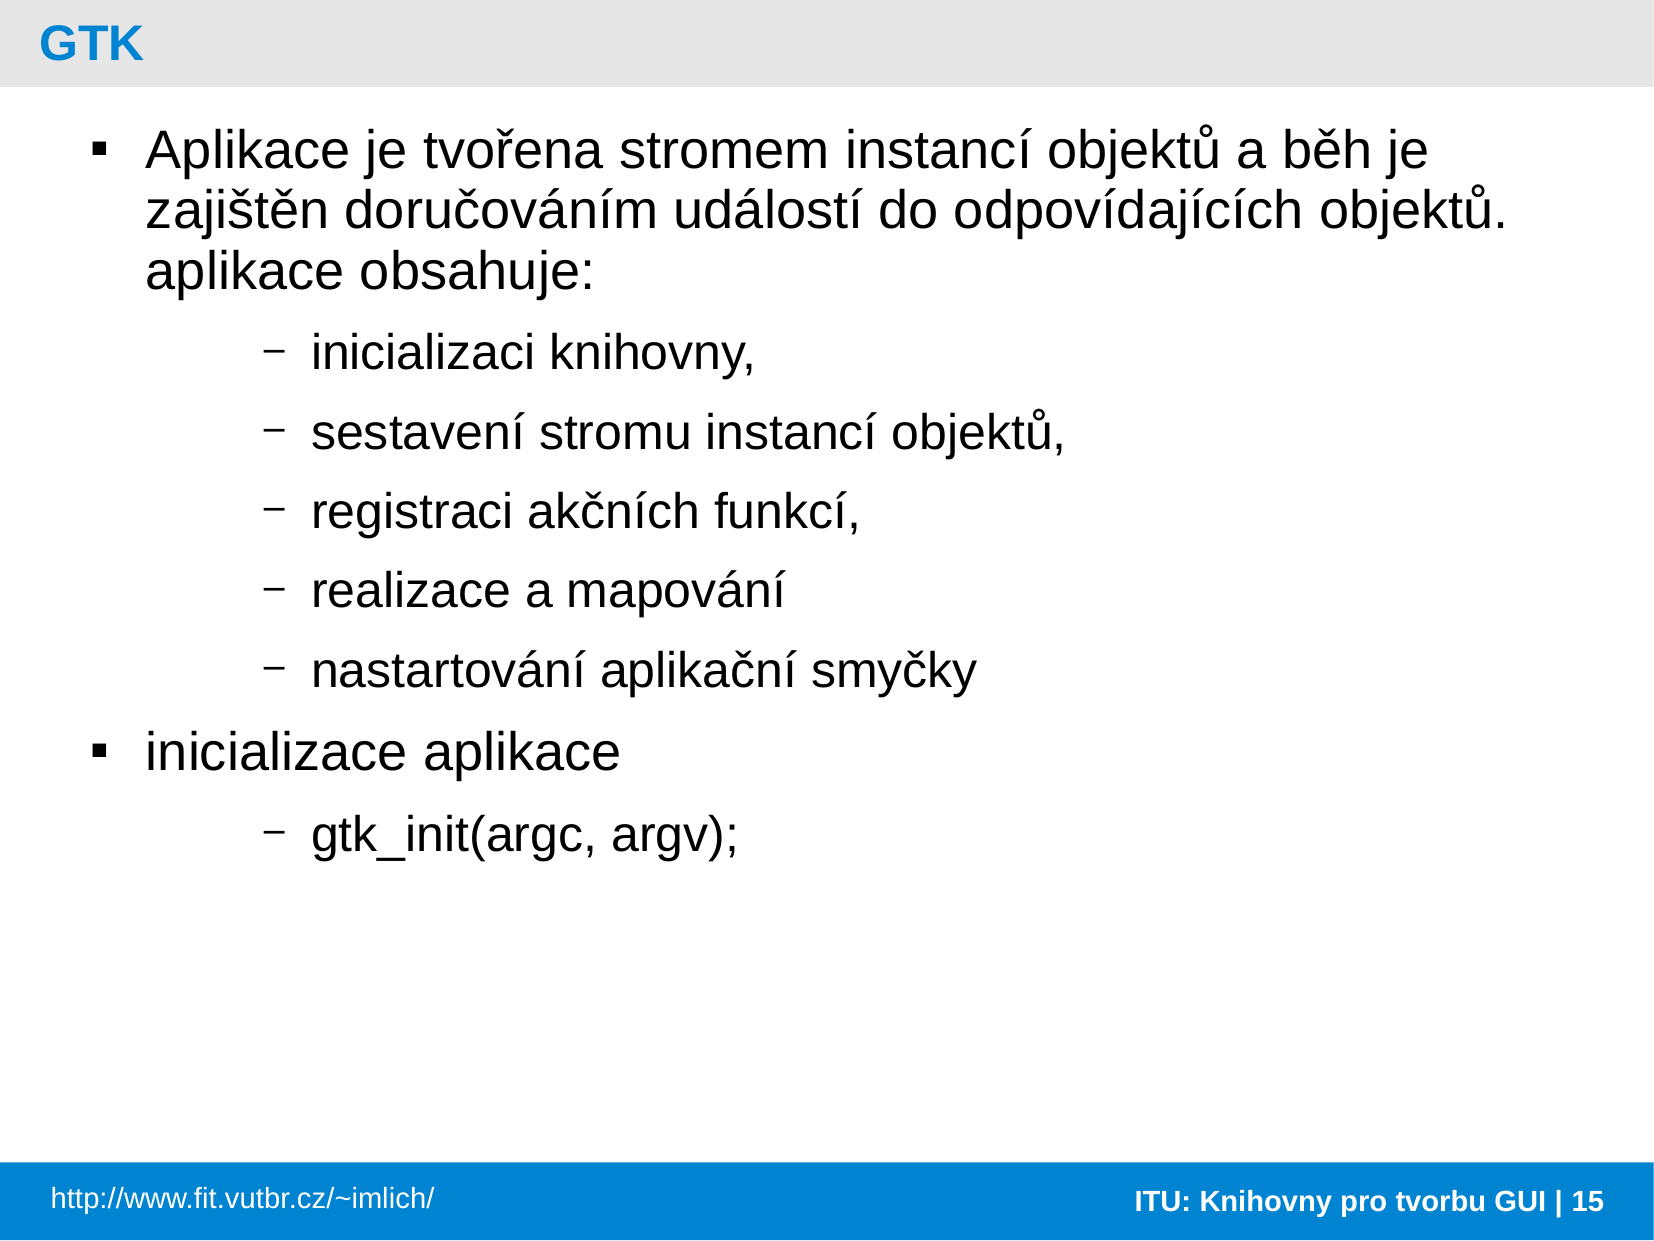

# GTK
Aplikace je tvořena stromem instancí objektů a běh je zajištěn doručováním událostí do odpovídajících objektů. aplikace obsahuje:
inicializaci knihovny,
sestavení stromu instancí objektů,
registraci akčních funkcí,
realizace a mapování
nastartování aplikační smyčky
inicializace aplikace
gtk_init(argc, argv);